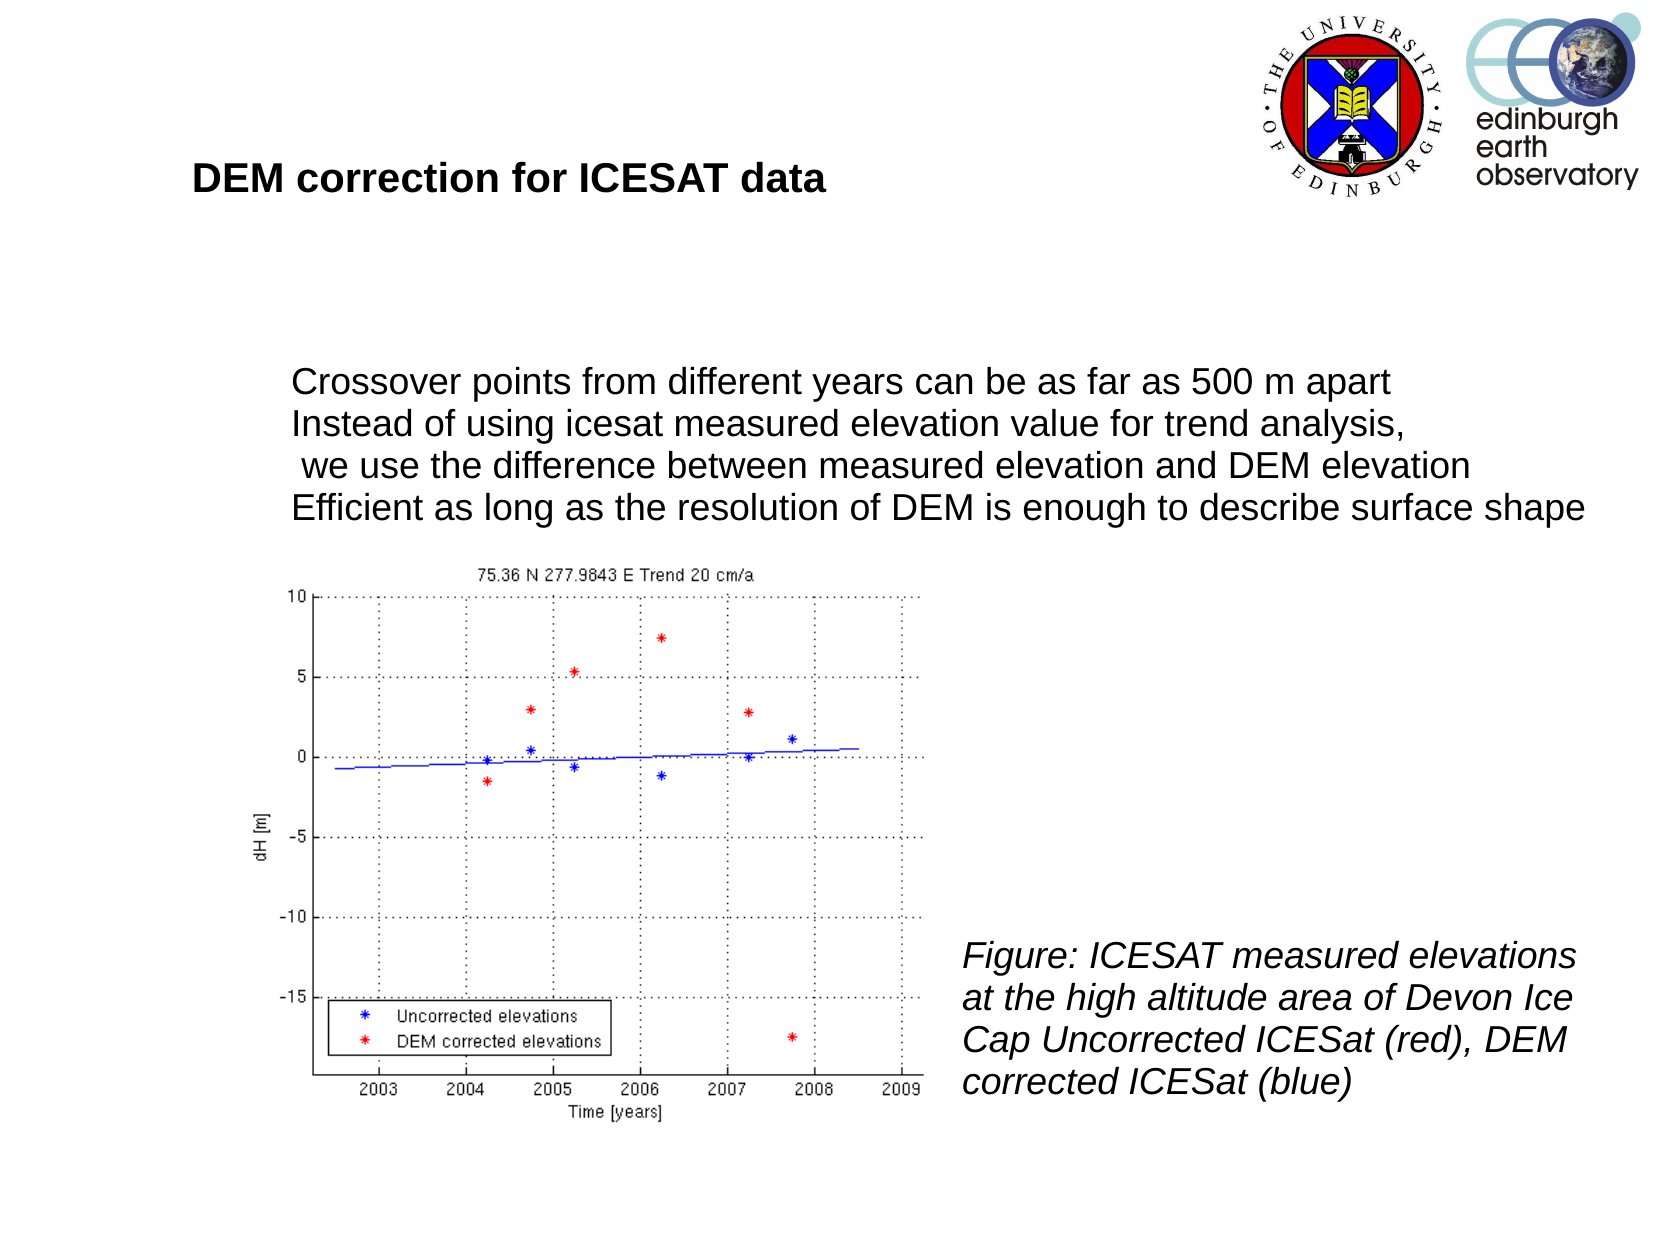

DEM correction for ICESAT data
 Crossover points from different years can be as far as 500 m apart
 Instead of using icesat measured elevation value for trend analysis,
 we use the difference between measured elevation and DEM elevation
 Efficient as long as the resolution of DEM is enough to describe surface shape
Figure: ICESAT measured elevations at the high altitude area of Devon Ice Cap Uncorrected ICESat (red), DEM corrected ICESat (blue)